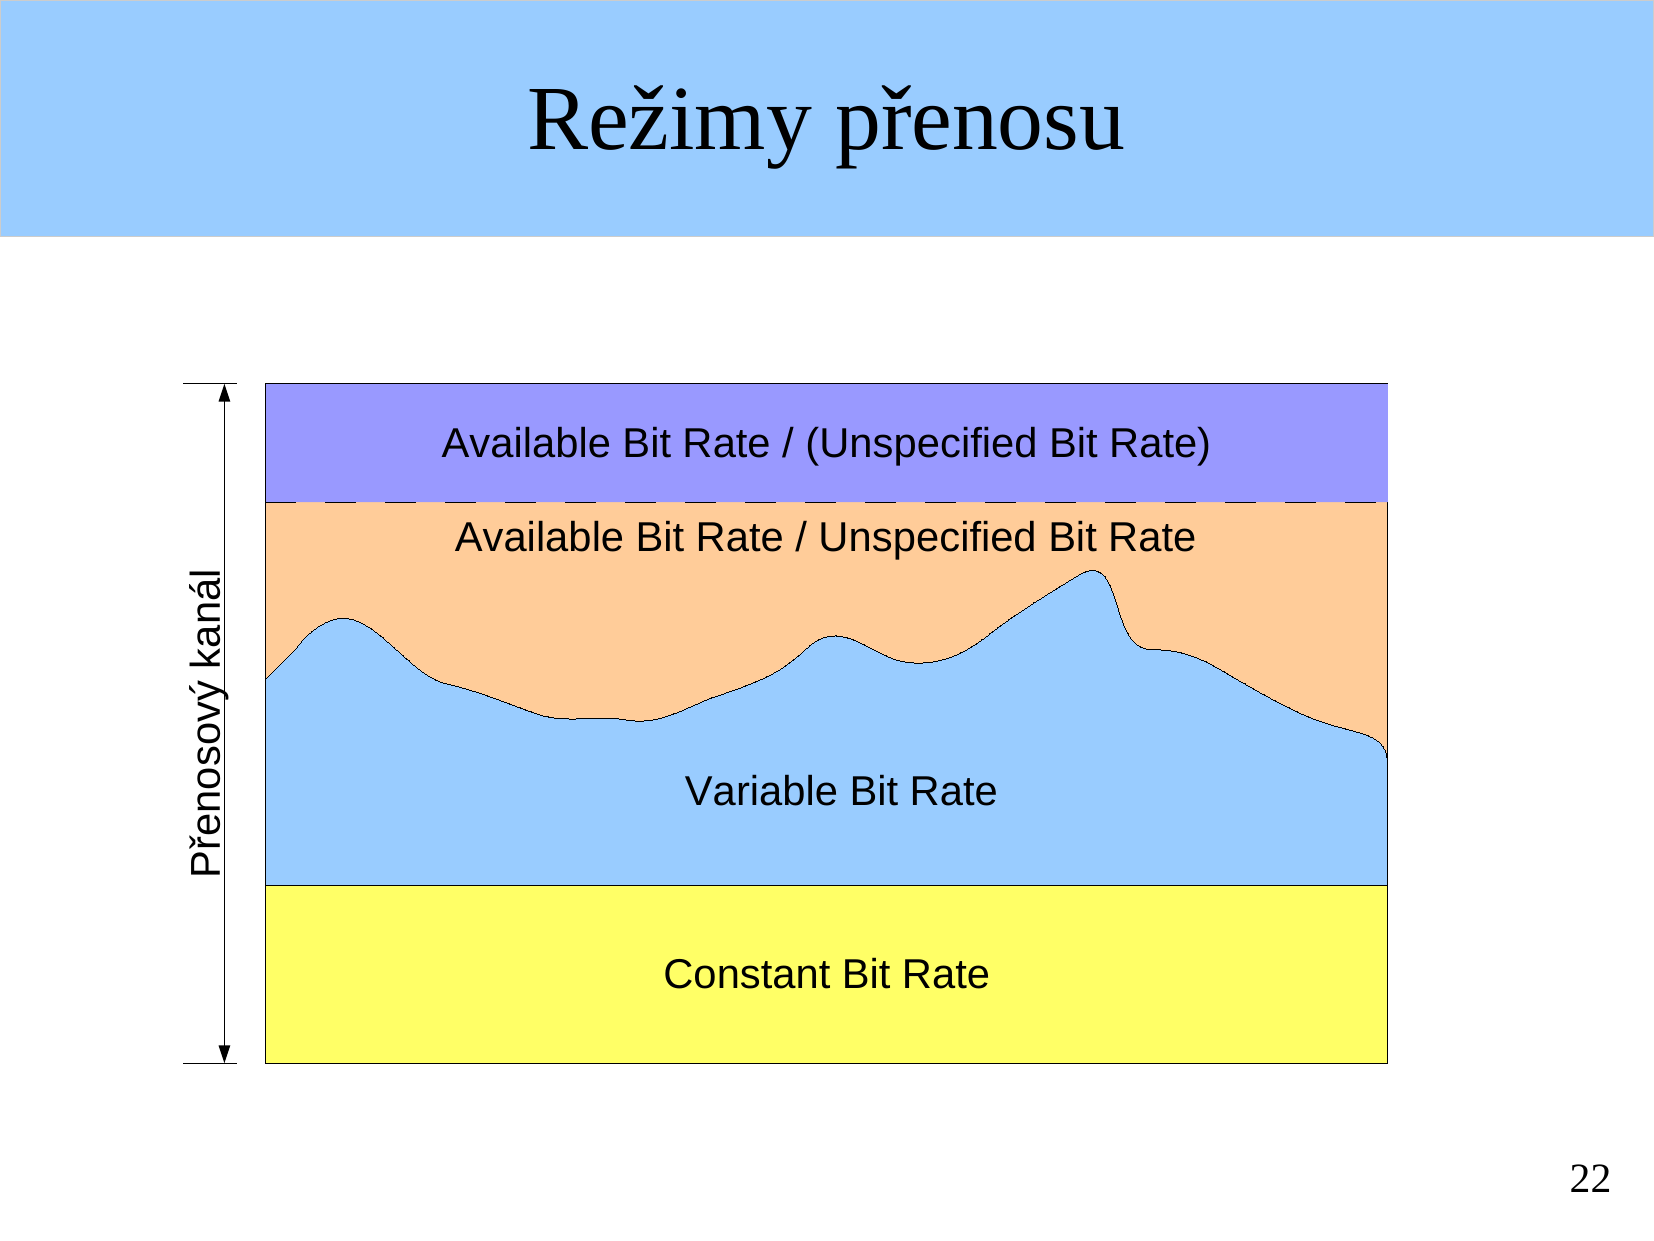

# Režimy přenosu
Available Bit Rate / (Unspecified Bit Rate)
Available Bit Rate / Unspecified Bit Rate
Variable Bit Rate
Constant Bit Rate